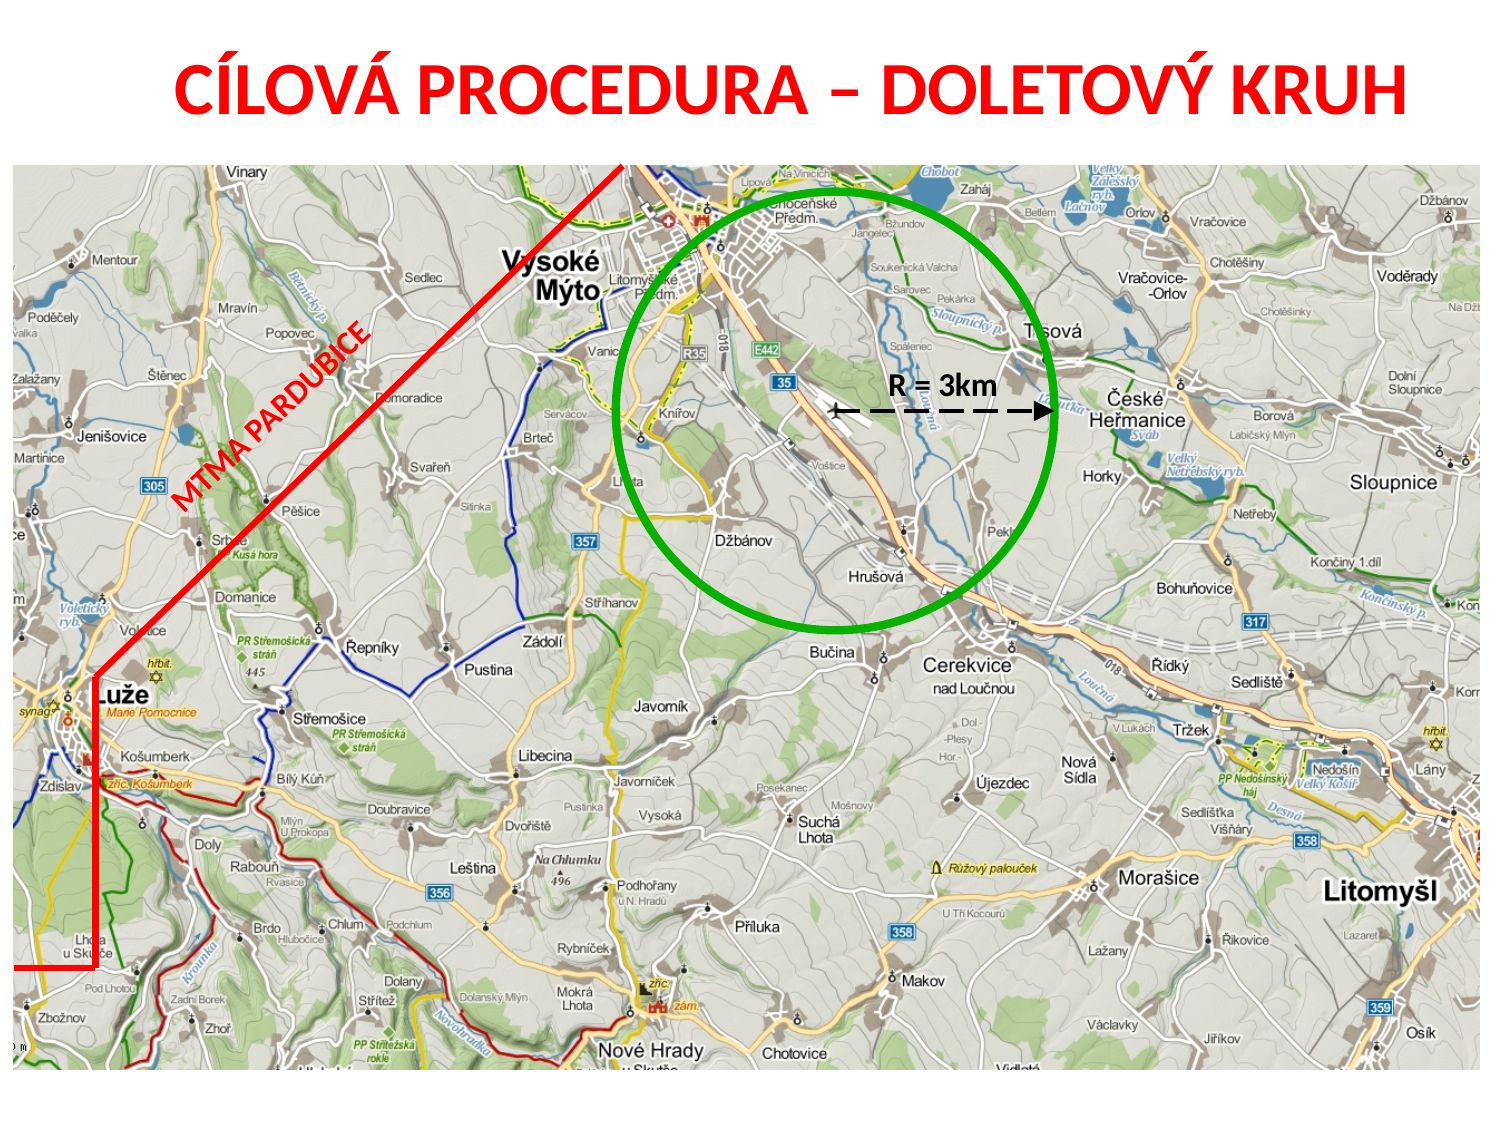

# CÍLOVÁ PROCEDURA – DOLETOVÝ KRUH
R = 3km
MTMA PARDUBICE